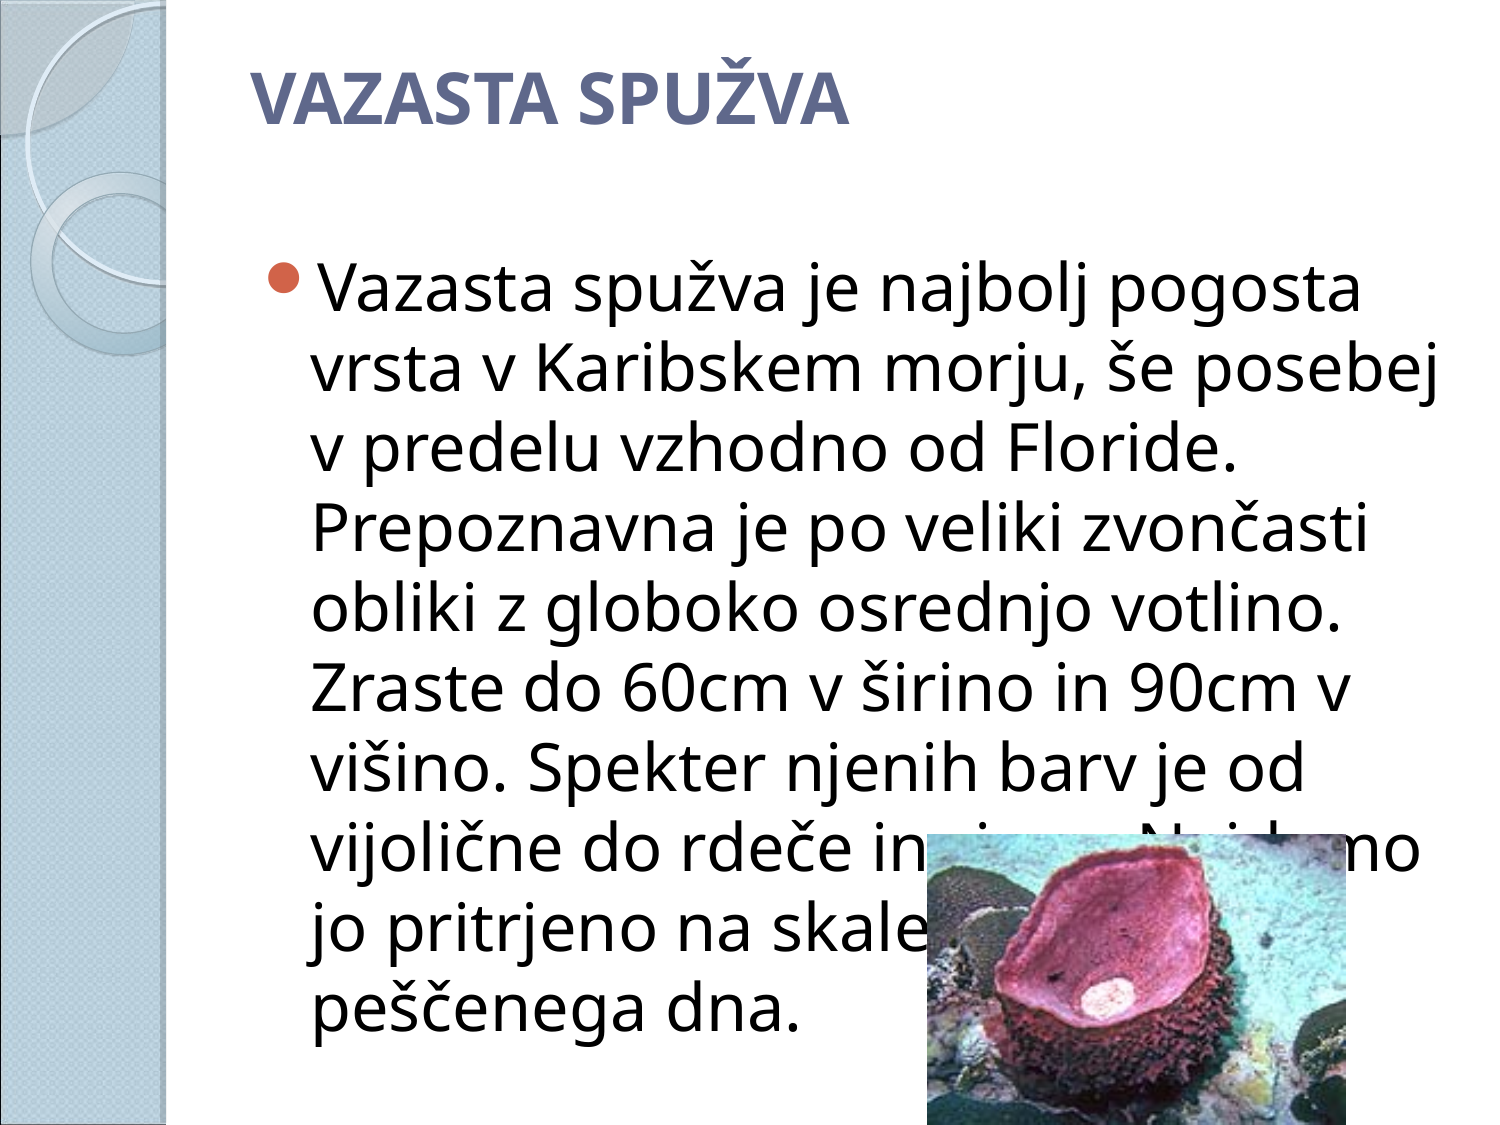

# VAZASTA SPUŽVA
Vazasta spužva je najbolj pogosta vrsta v Karibskem morju, še posebej v predelu vzhodno od Floride. Prepoznavna je po veliki zvončasti obliki z globoko osrednjo votlino. Zraste do 60cm v širino in 90cm v višino. Spekter njenih barv je od vijolične do rdeče in rjave. Najdemo jo pritrjeno na skale blizu peščenega dna.